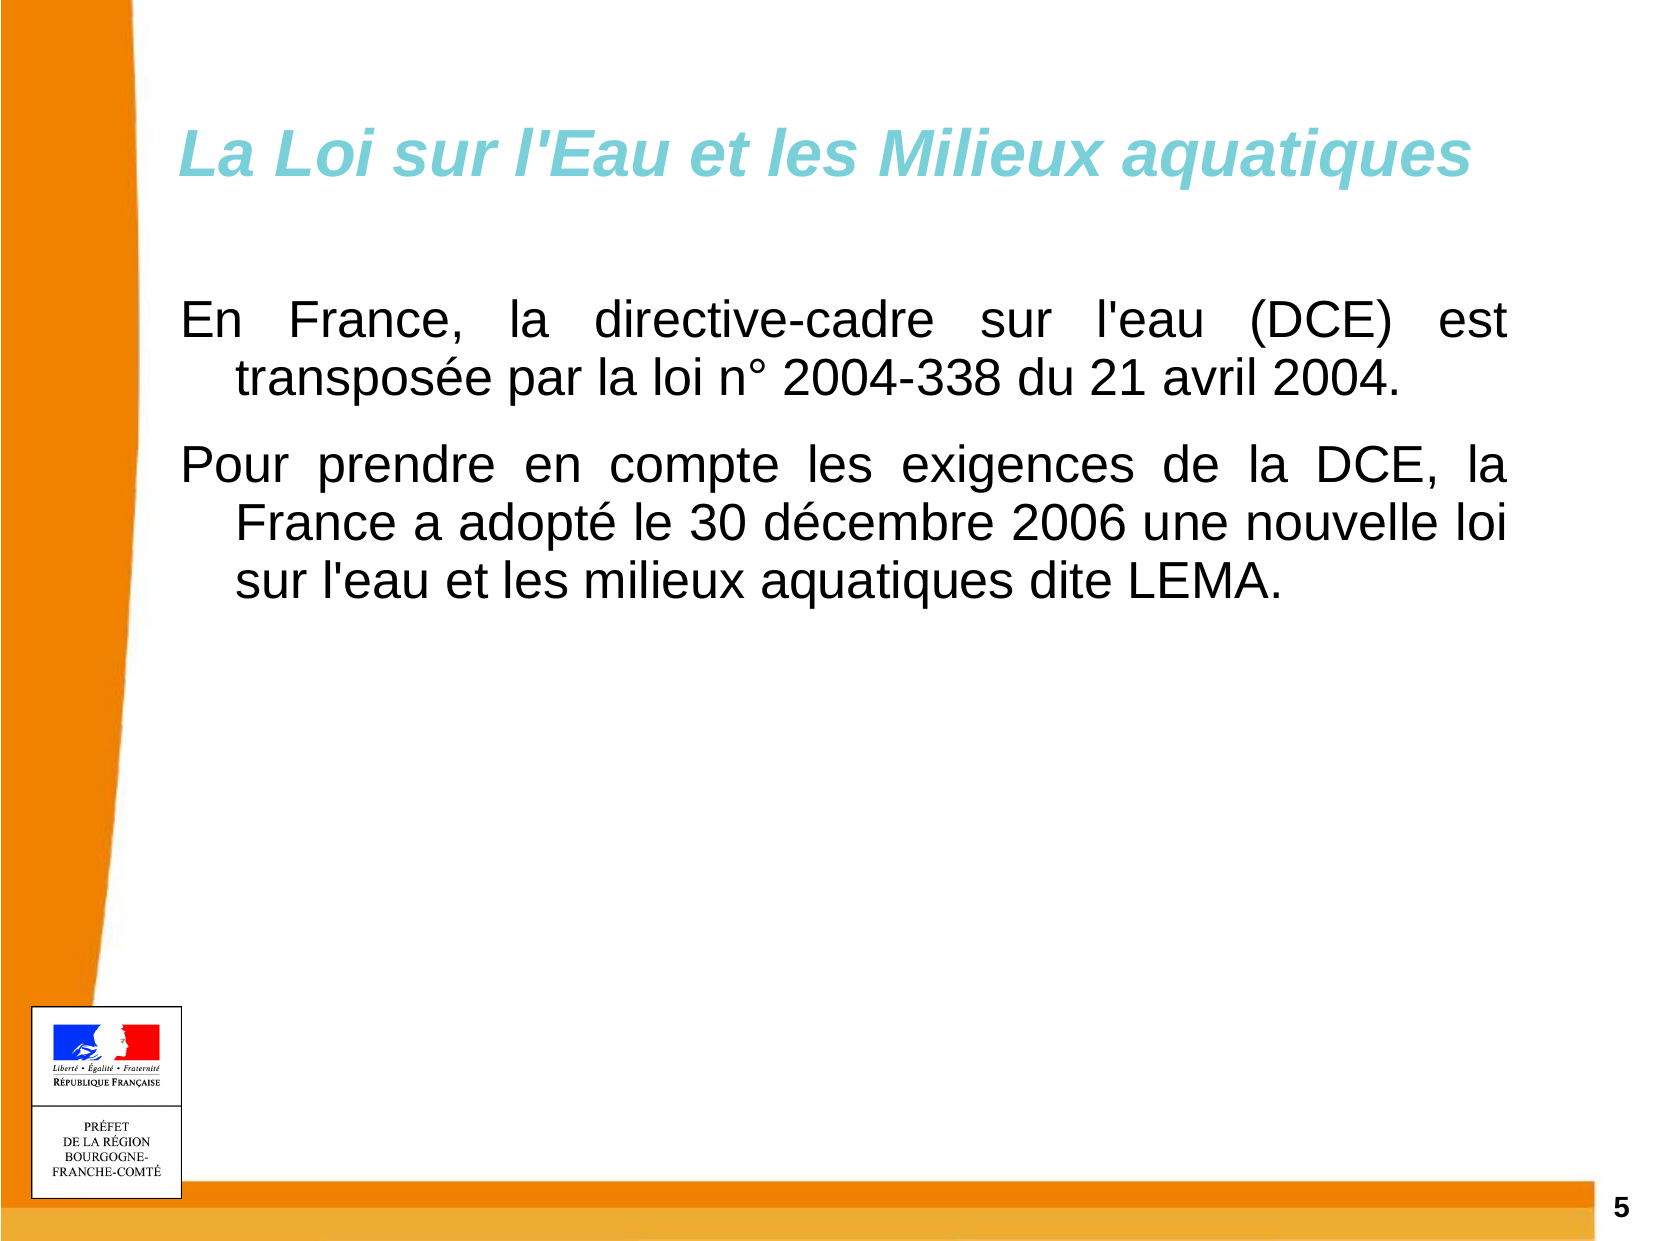

# La Loi sur l'Eau et les Milieux aquatiques
En France, la directive-cadre sur l'eau (DCE) est transposée par la loi n° 2004-338 du 21 avril 2004.
Pour prendre en compte les exigences de la DCE, la France a adopté le 30 décembre 2006 une nouvelle loi sur l'eau et les milieux aquatiques dite LEMA.
5